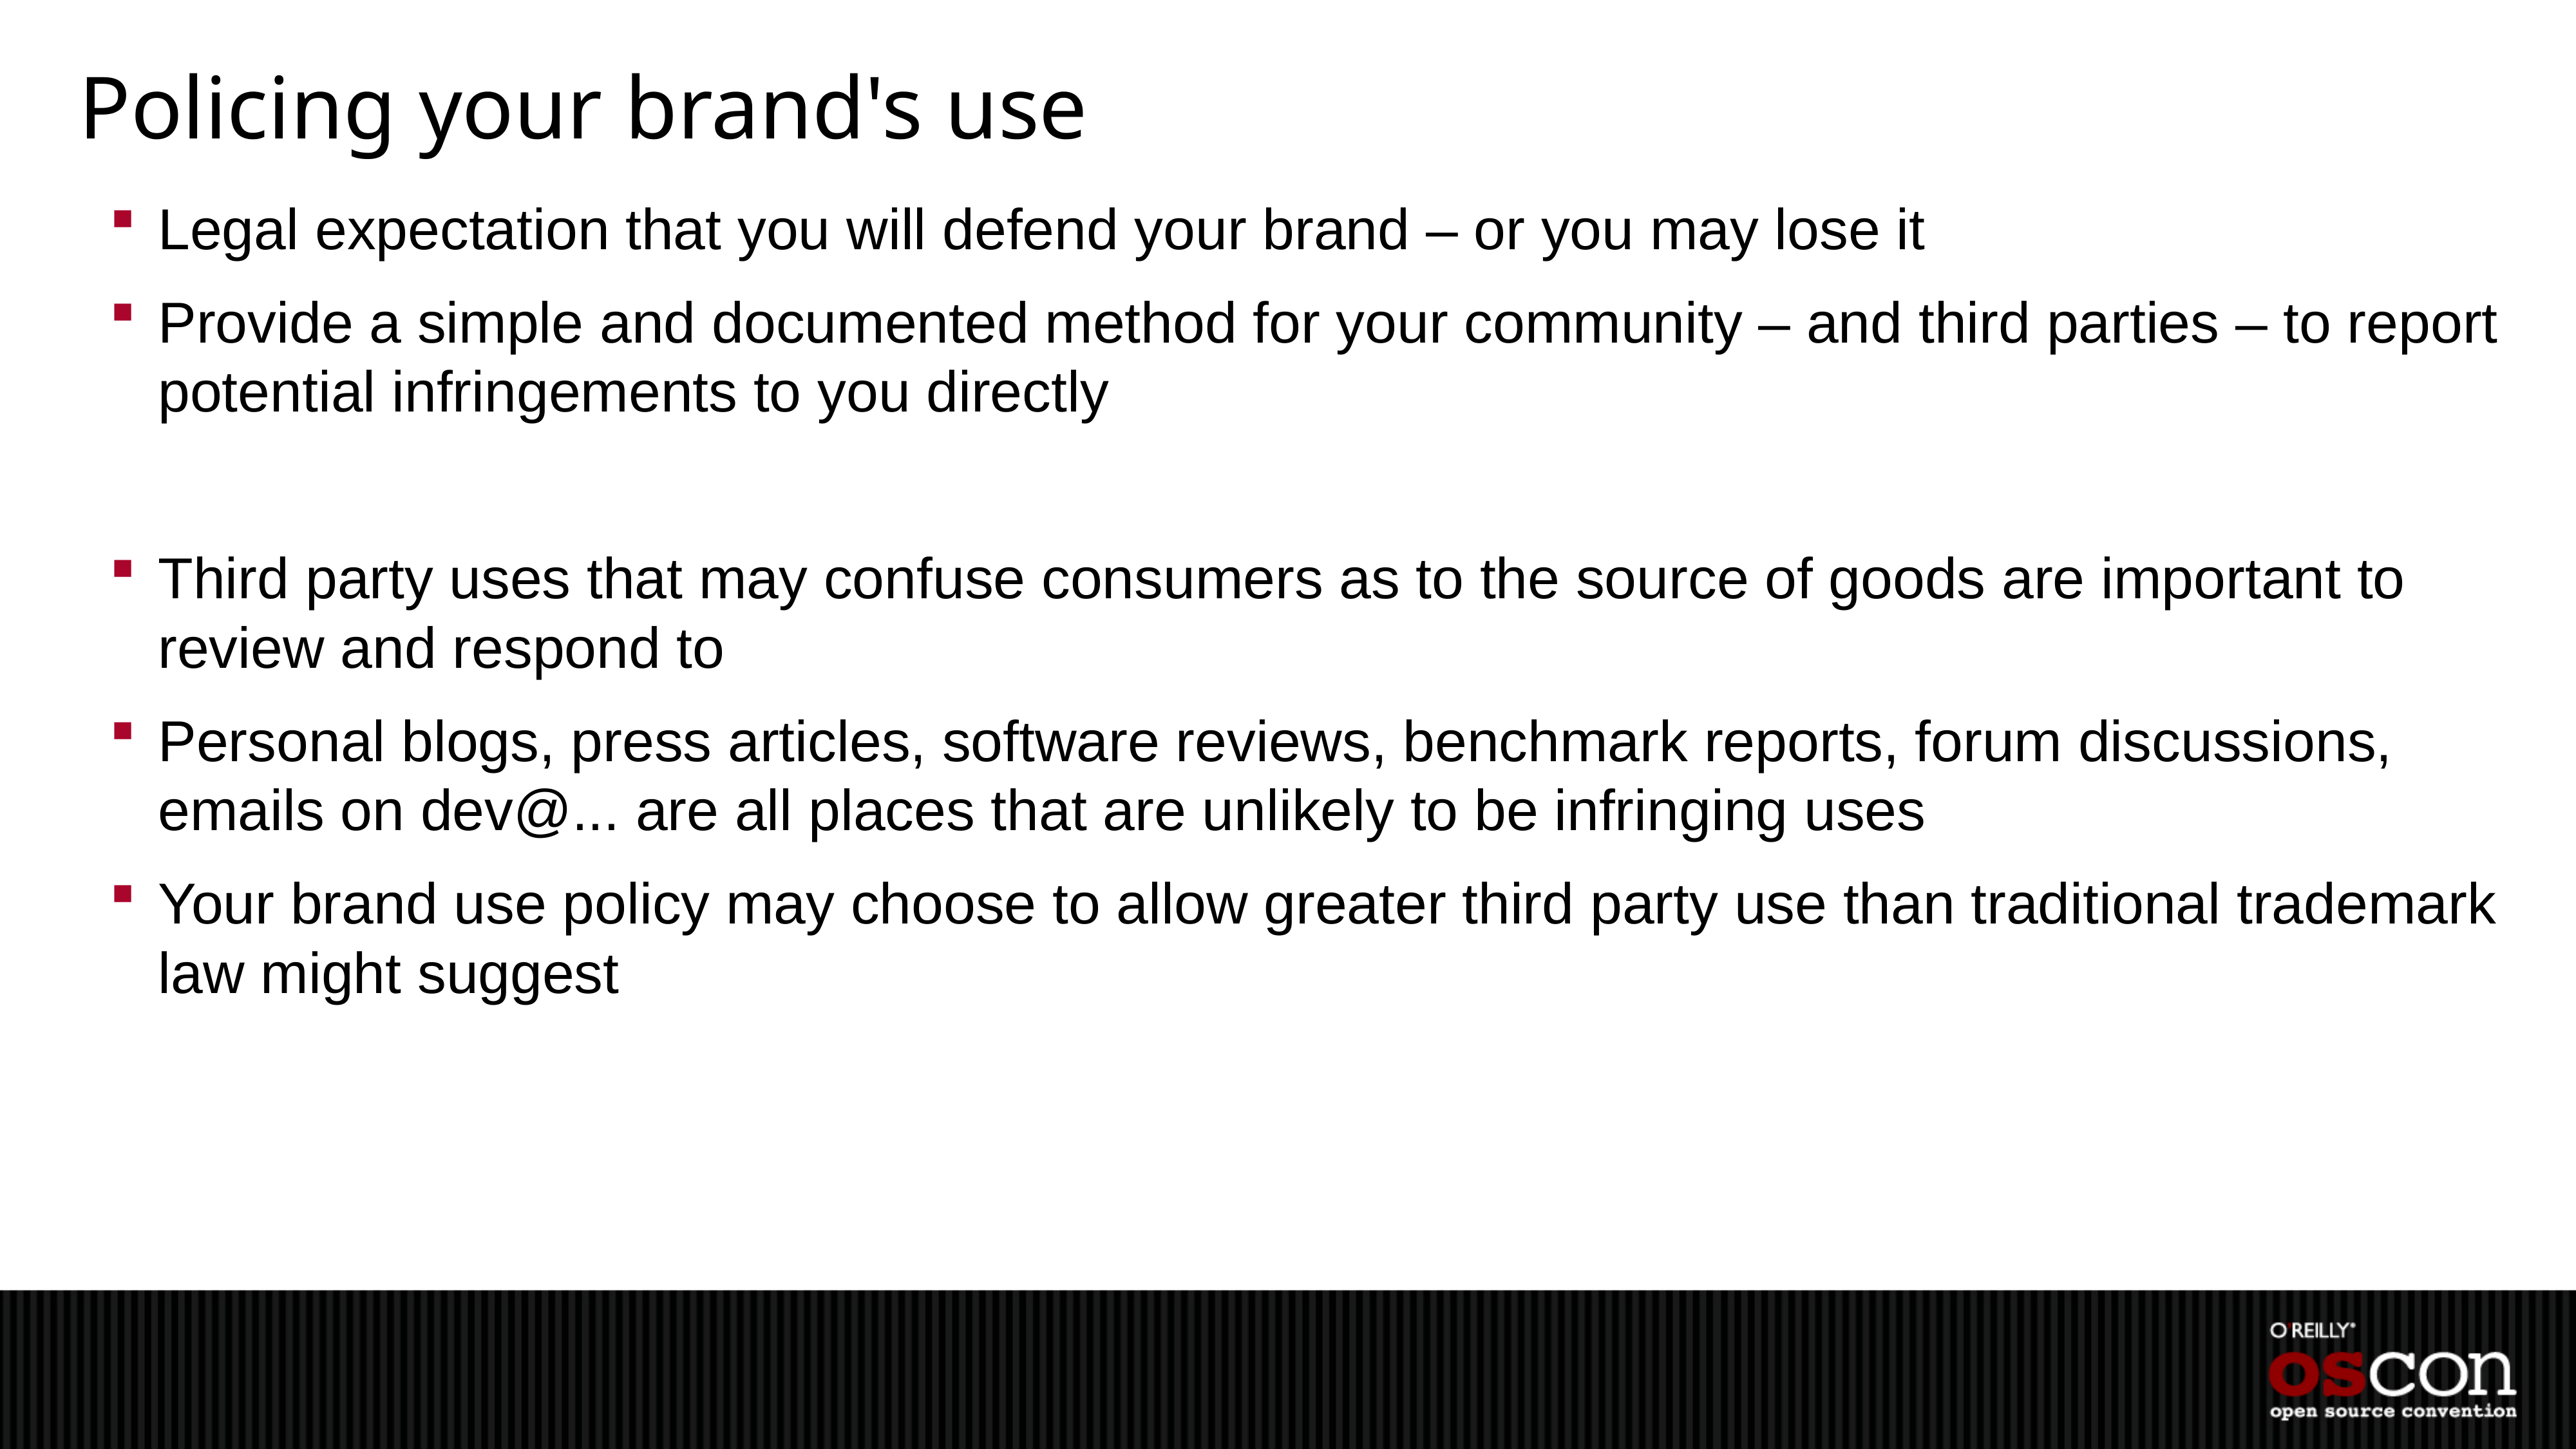

# Policing your brand's use
Legal expectation that you will defend your brand – or you may lose it
Provide a simple and documented method for your community – and third parties – to report potential infringements to you directly
Third party uses that may confuse consumers as to the source of goods are important to review and respond to
Personal blogs, press articles, software reviews, benchmark reports, forum discussions, emails on dev@... are all places that are unlikely to be infringing uses
Your brand use policy may choose to allow greater third party use than traditional trademark law might suggest